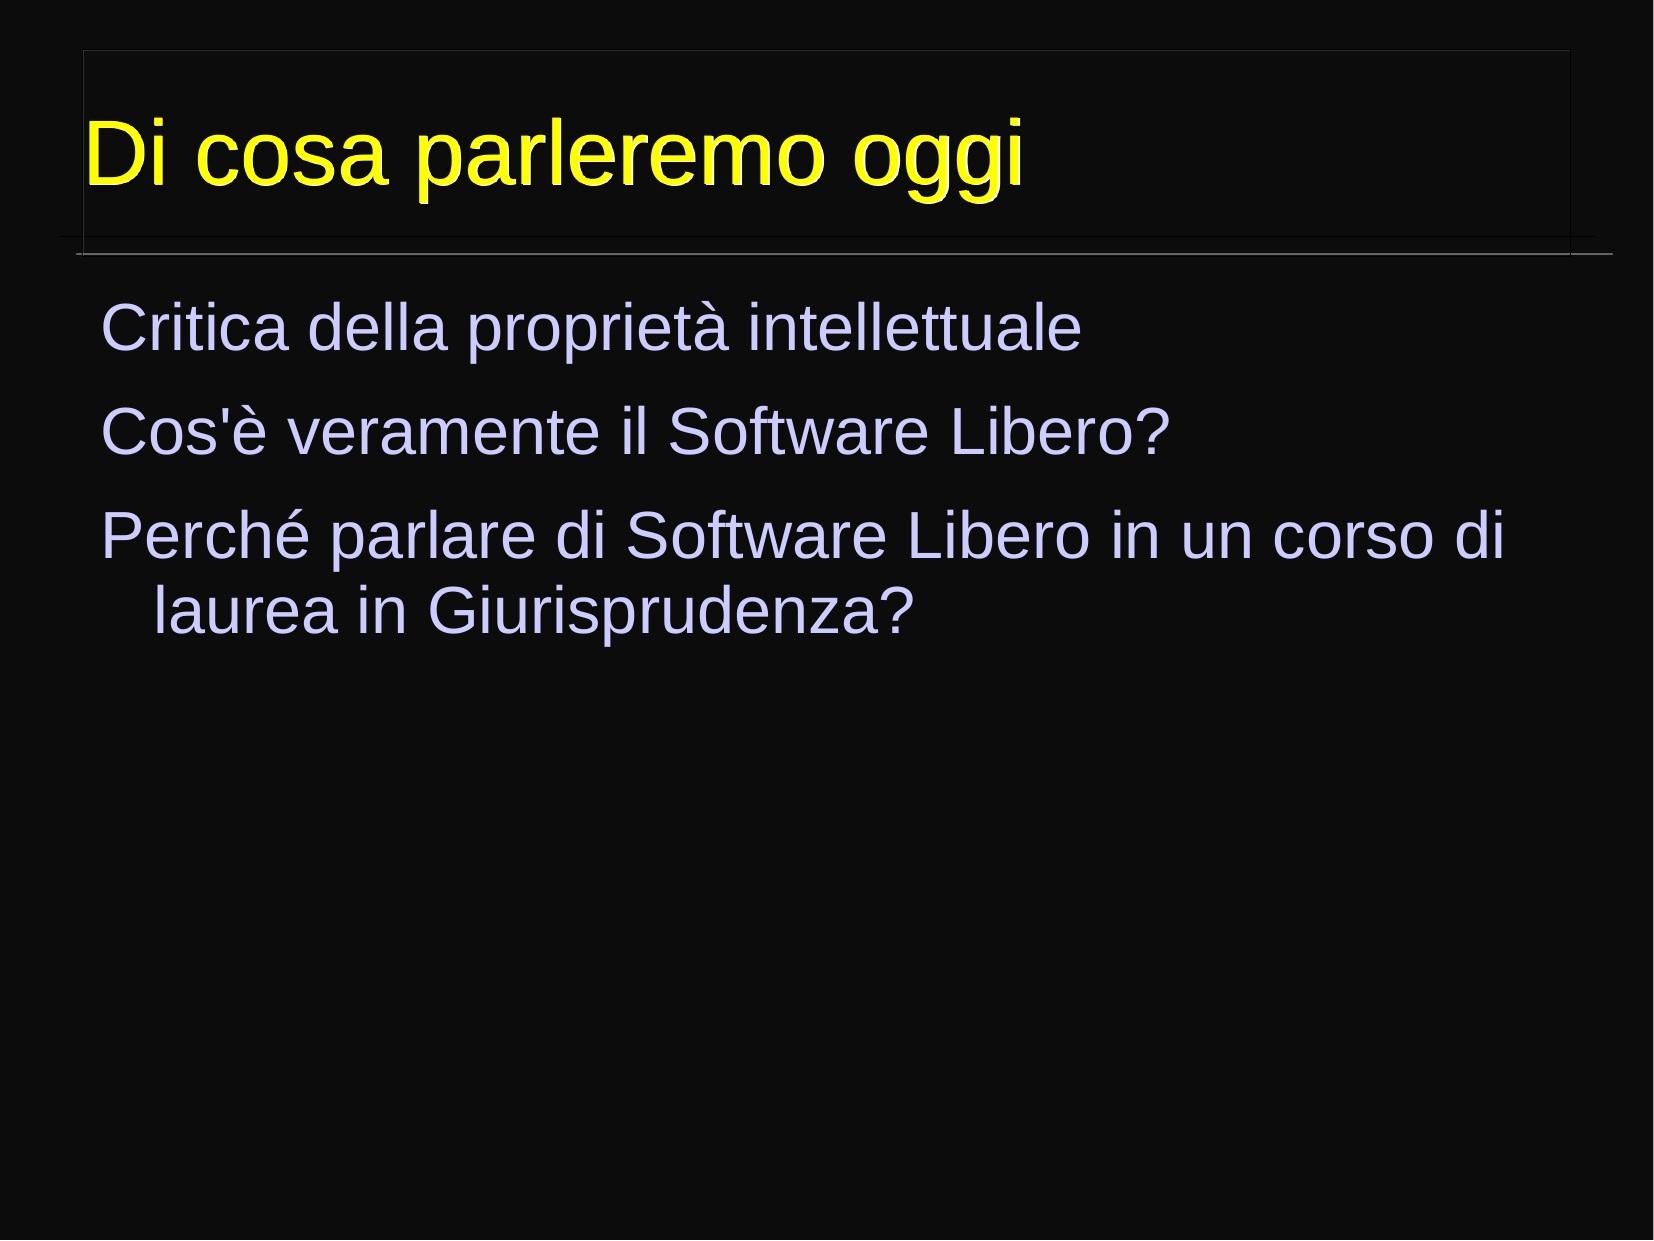

# Di cosa parleremo oggi
Critica della proprietà intellettuale
Cos'è veramente il Software Libero?
Perché parlare di Software Libero in un corso di laurea in Giurisprudenza?